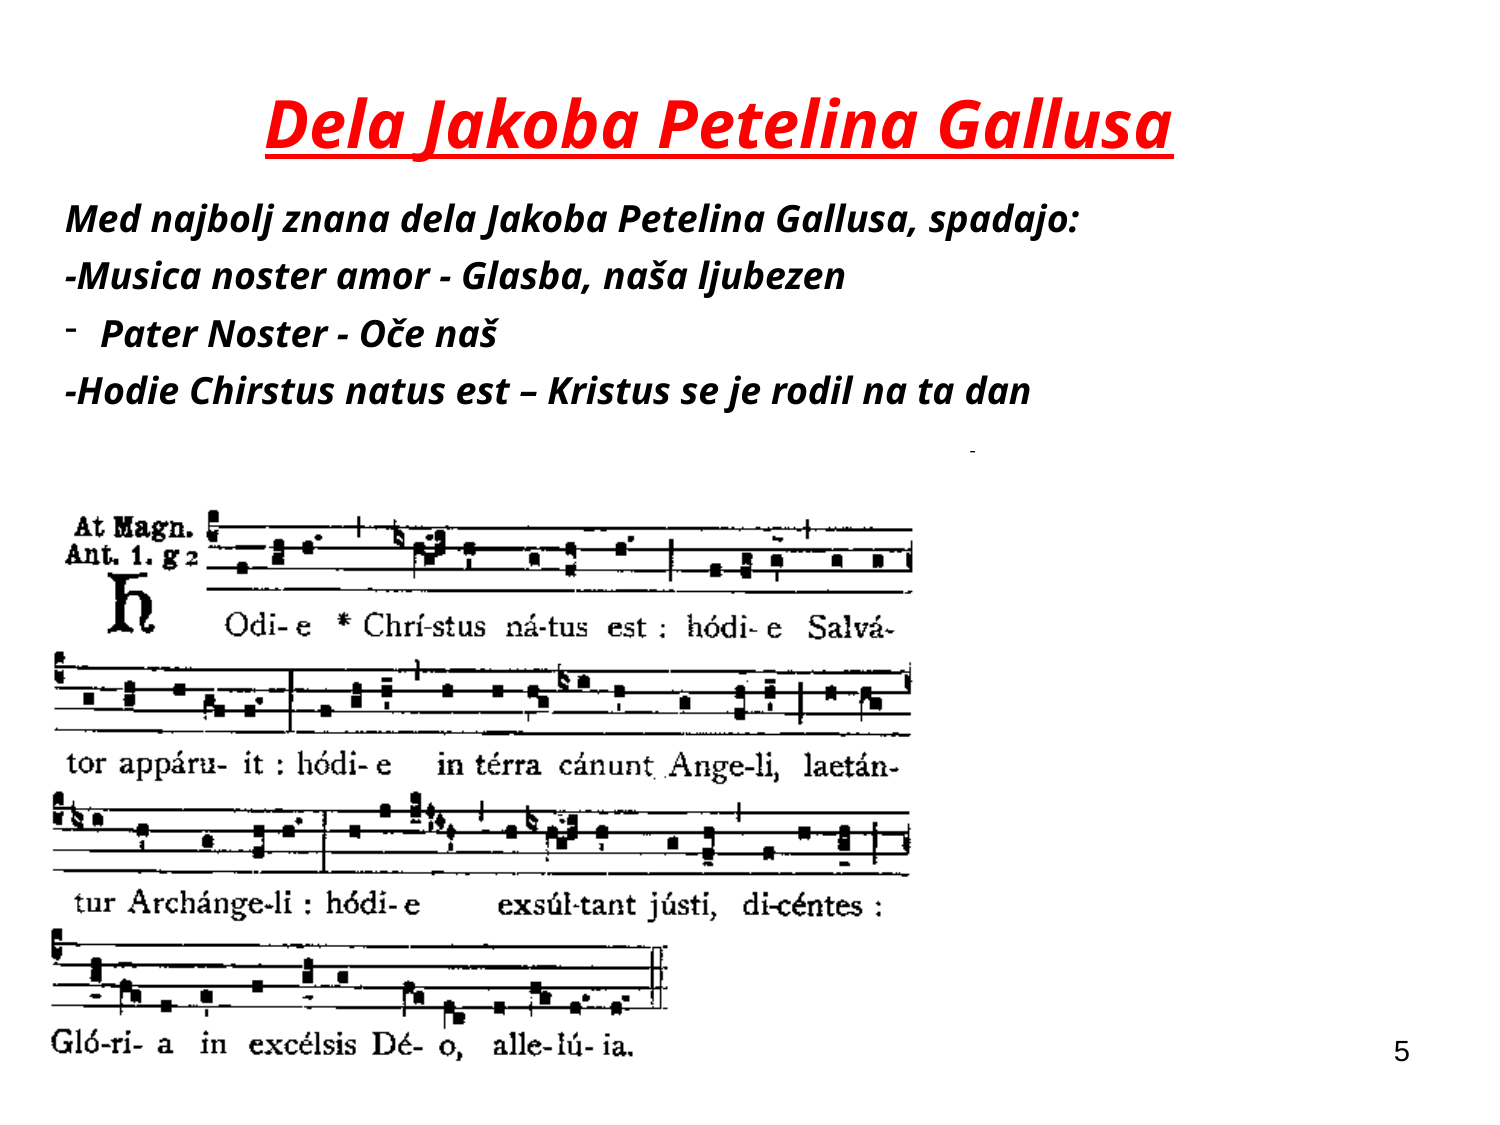

Dela Jakoba Petelina Gallusa
Med najbolj znana dela Jakoba Petelina Gallusa, spadajo:
-Musica noster amor - Glasba, naša ljubezen
Pater Noster - Oče naš
-Hodie Chirstus natus est – Kristus se je rodil na ta dan